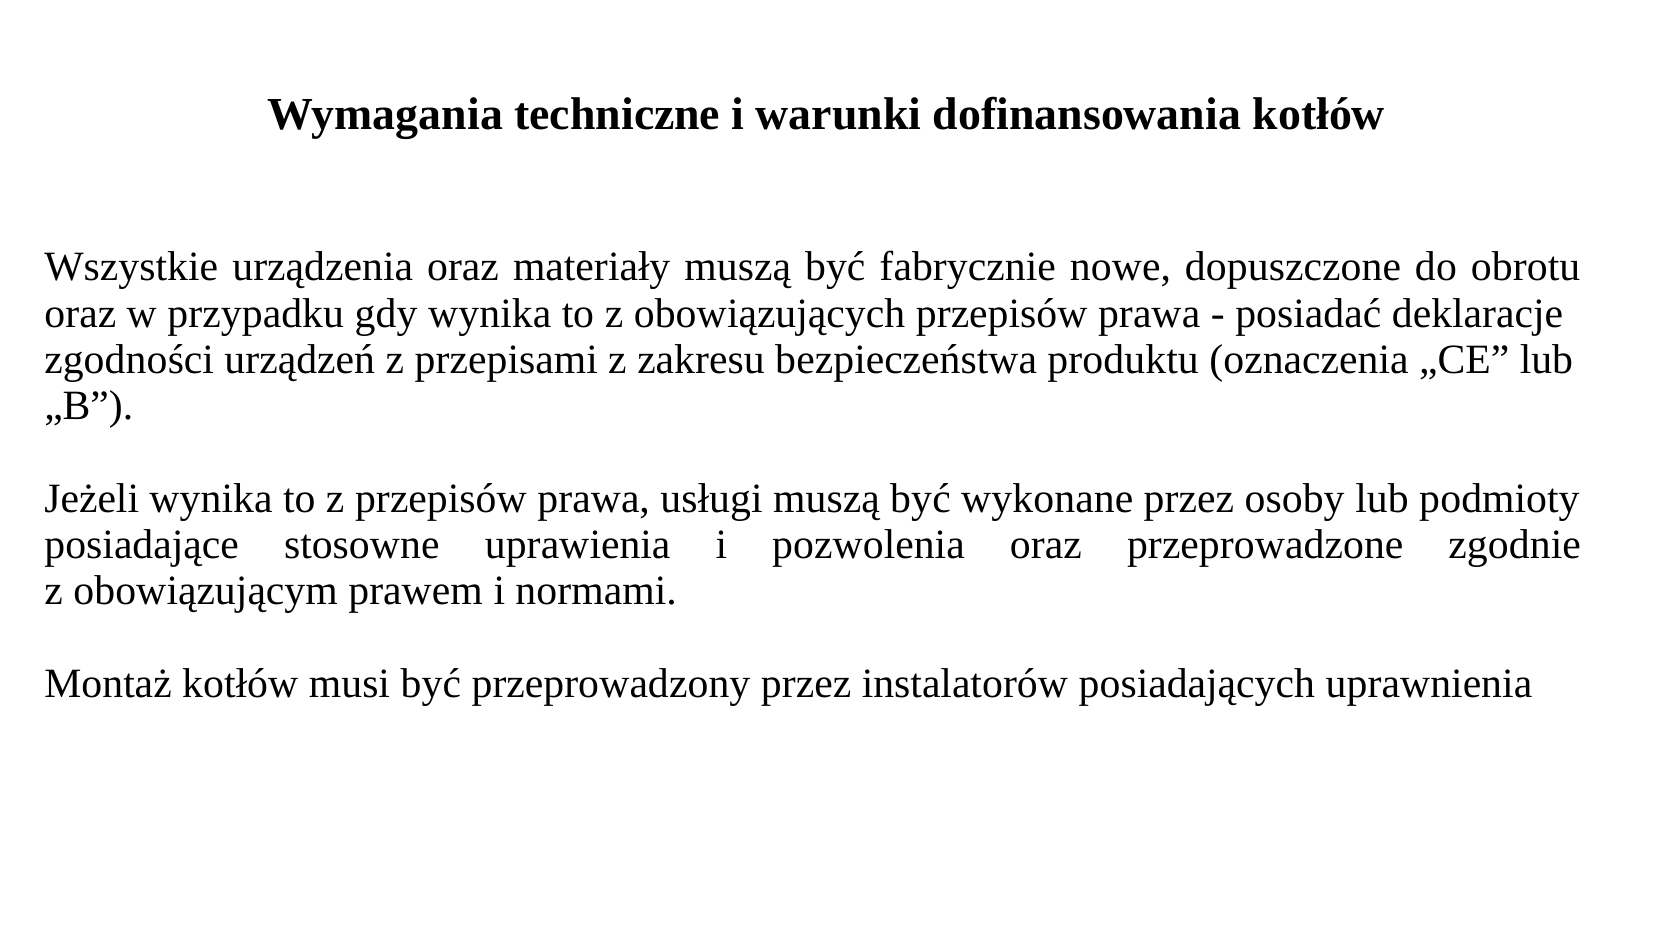

# Wymagania techniczne i warunki dofinansowania kotłów
Wszystkie urządzenia oraz materiały muszą być fabrycznie nowe, dopuszczone do obrotu oraz w przypadku gdy wynika to z obowiązujących przepisów prawa - posiadać deklaracje
zgodności urządzeń z przepisami z zakresu bezpieczeństwa produktu (oznaczenia „CE” lub
„B”).
Jeżeli wynika to z przepisów prawa, usługi muszą być wykonane przez osoby lub podmioty
posiadające stosowne uprawienia i pozwolenia oraz przeprowadzone zgodnie
z obowiązującym prawem i normami.
Montaż kotłów musi być przeprowadzony przez instalatorów posiadających uprawnienia